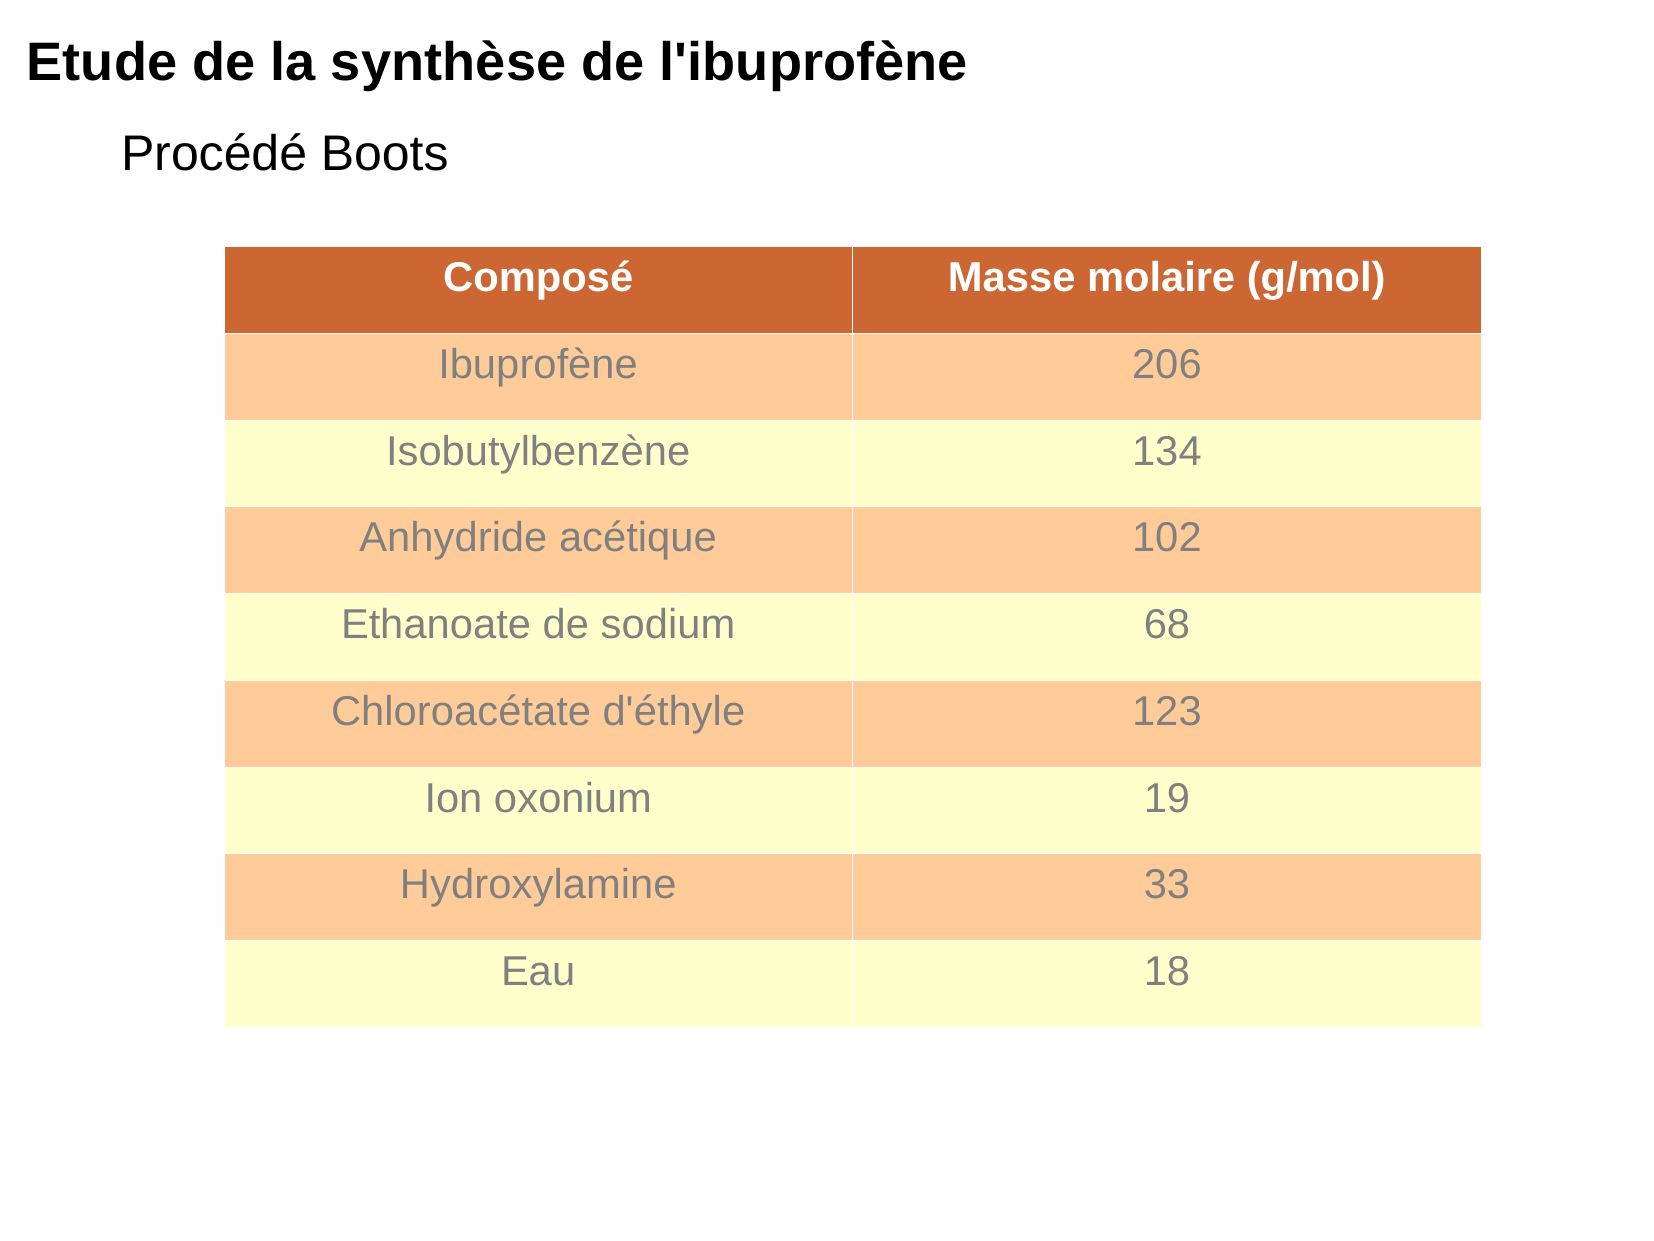

Etude de la synthèse de l'ibuprofène
Procédé Boots
| Composé | Masse molaire (g/mol) |
| --- | --- |
| Ibuprofène | 206 |
| Isobutylbenzène | 134 |
| Anhydride acétique | 102 |
| Ethanoate de sodium | 68 |
| Chloroacétate d'éthyle | 123 |
| Ion oxonium | 19 |
| Hydroxylamine | 33 |
| Eau | 18 |